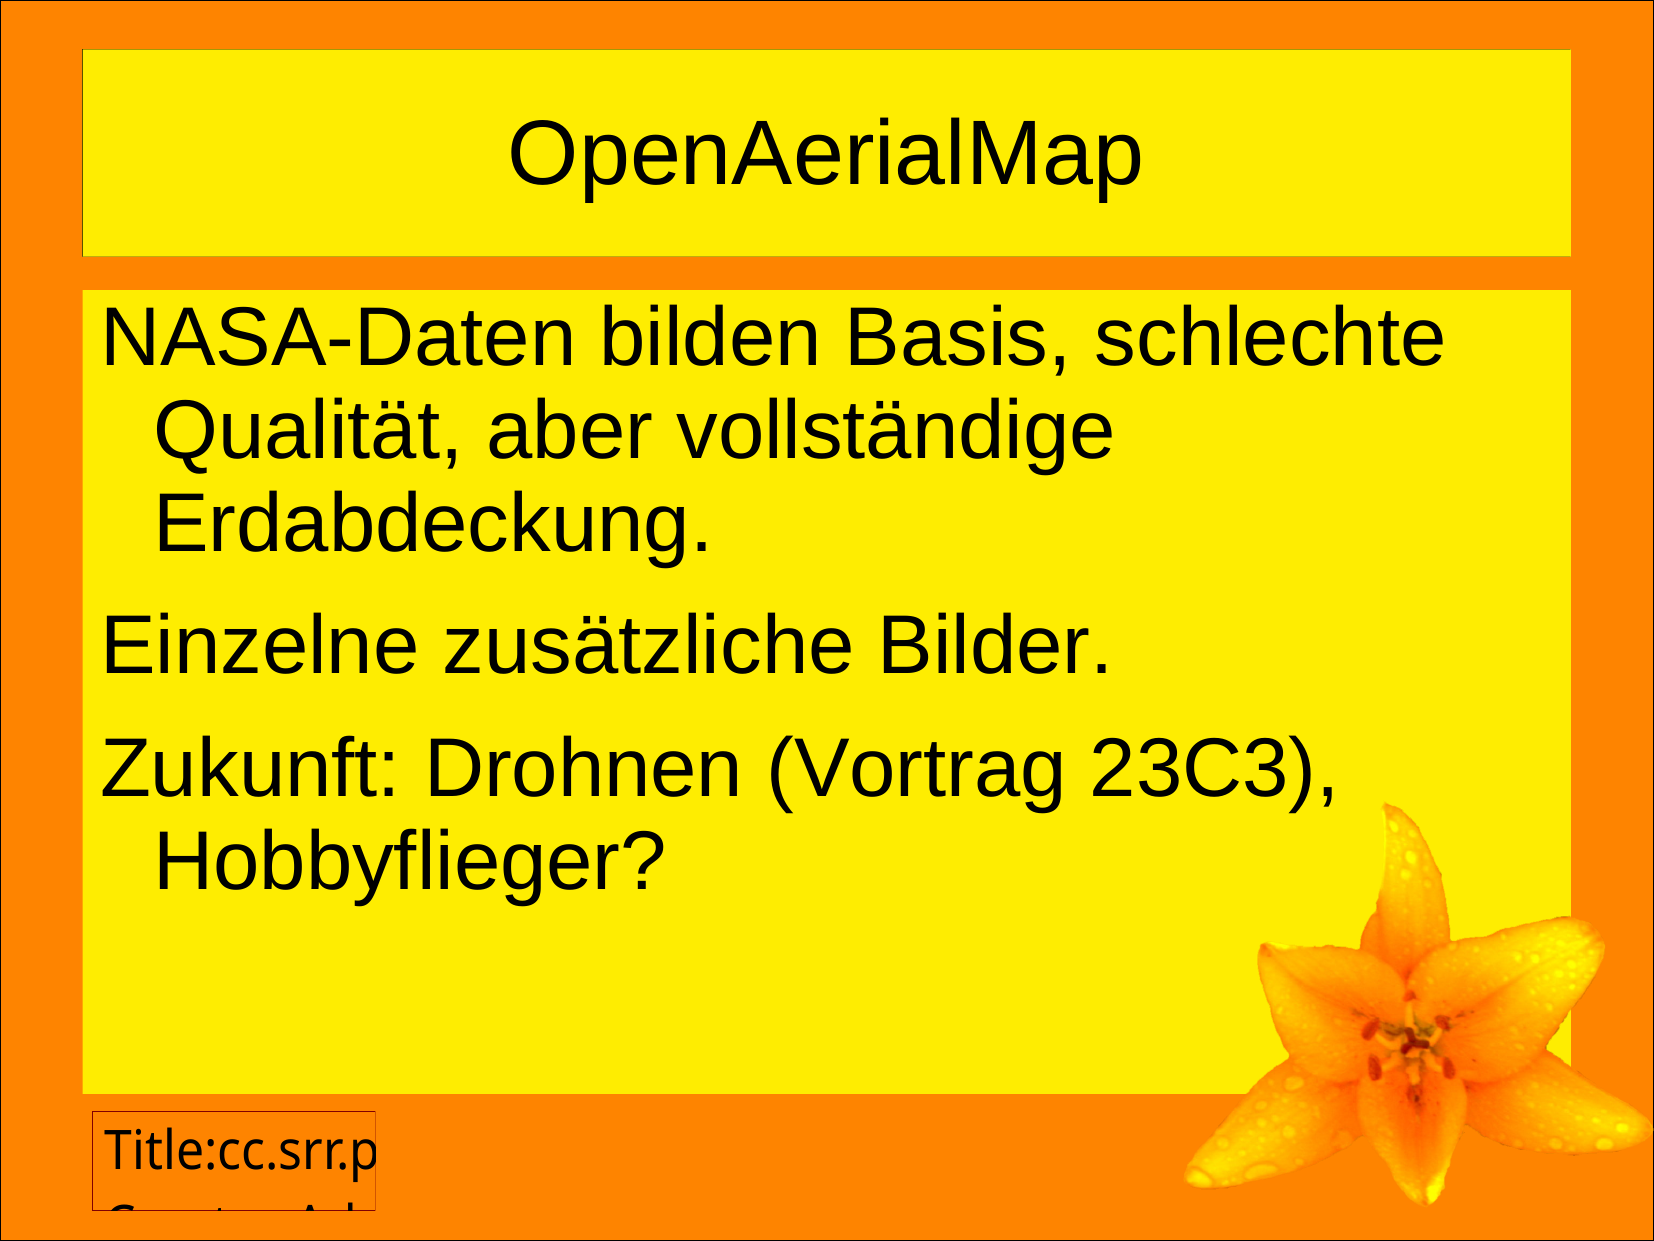

# OpenAerialMap
NASA-Daten bilden Basis, schlechte Qualität, aber vollständige Erdabdeckung.
Einzelne zusätzliche Bilder.
Zukunft: Drohnen (Vortrag 23C3), Hobbyflieger?